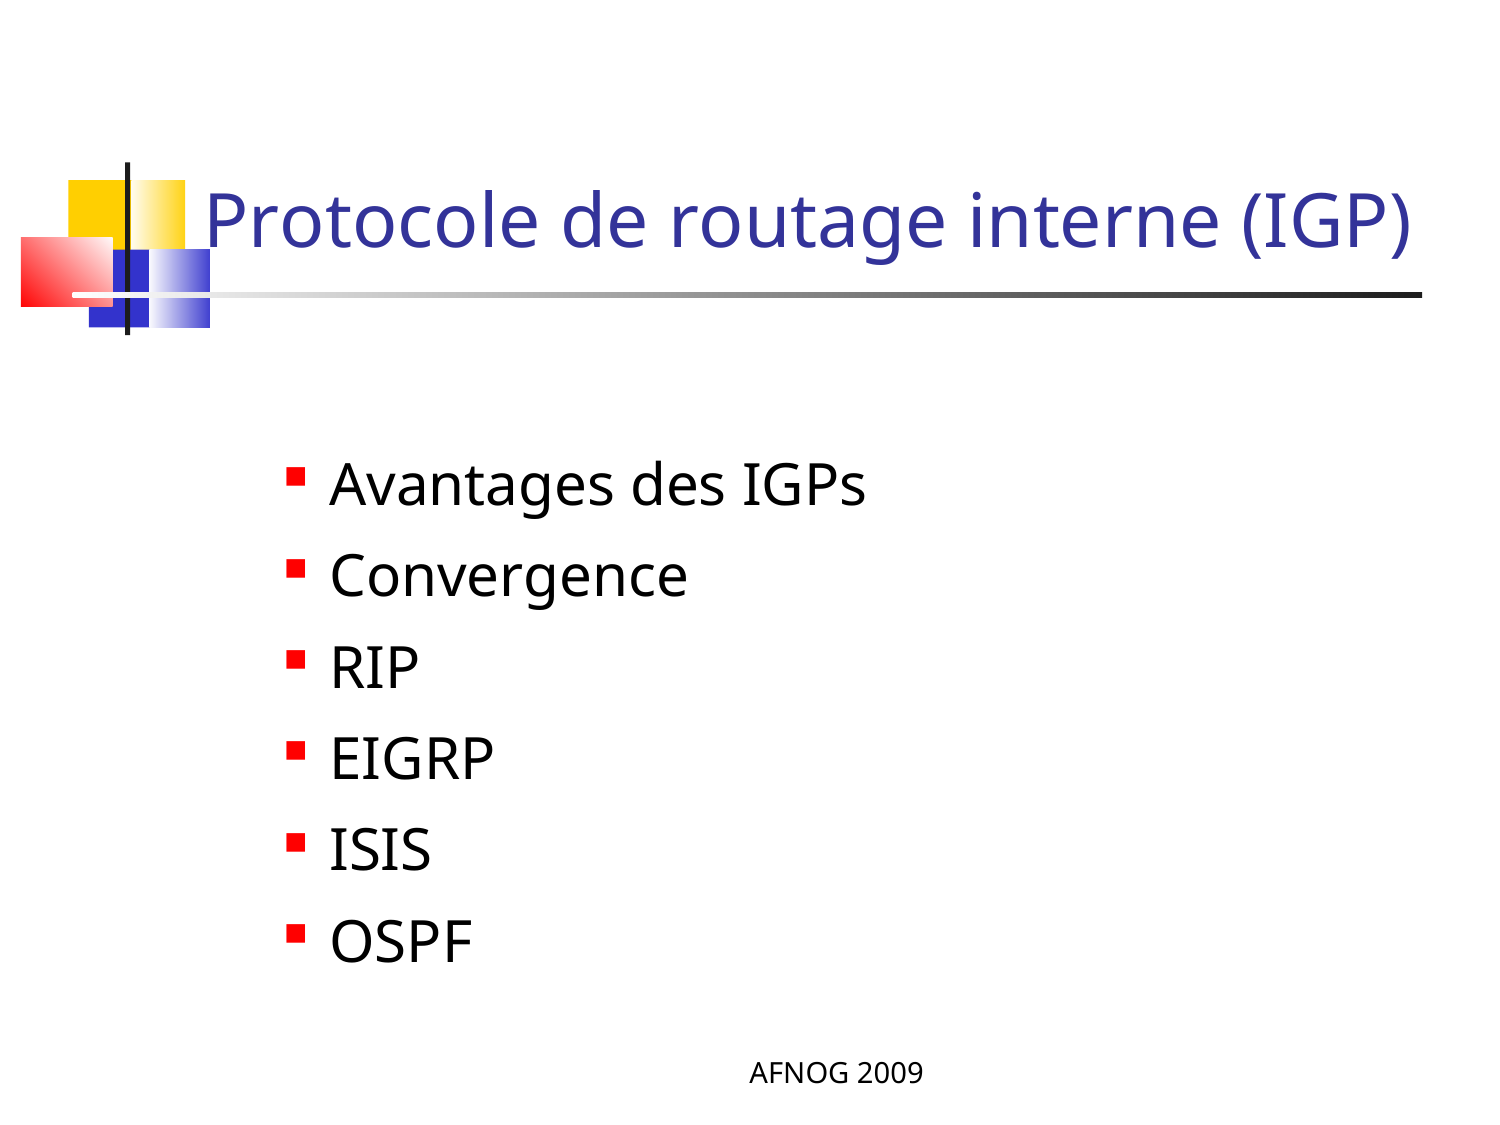

# Protocole de routage interne (IGP)‏
Avantages des IGPs
Convergence
RIP
EIGRP
ISIS
OSPF
AFNOG 2009